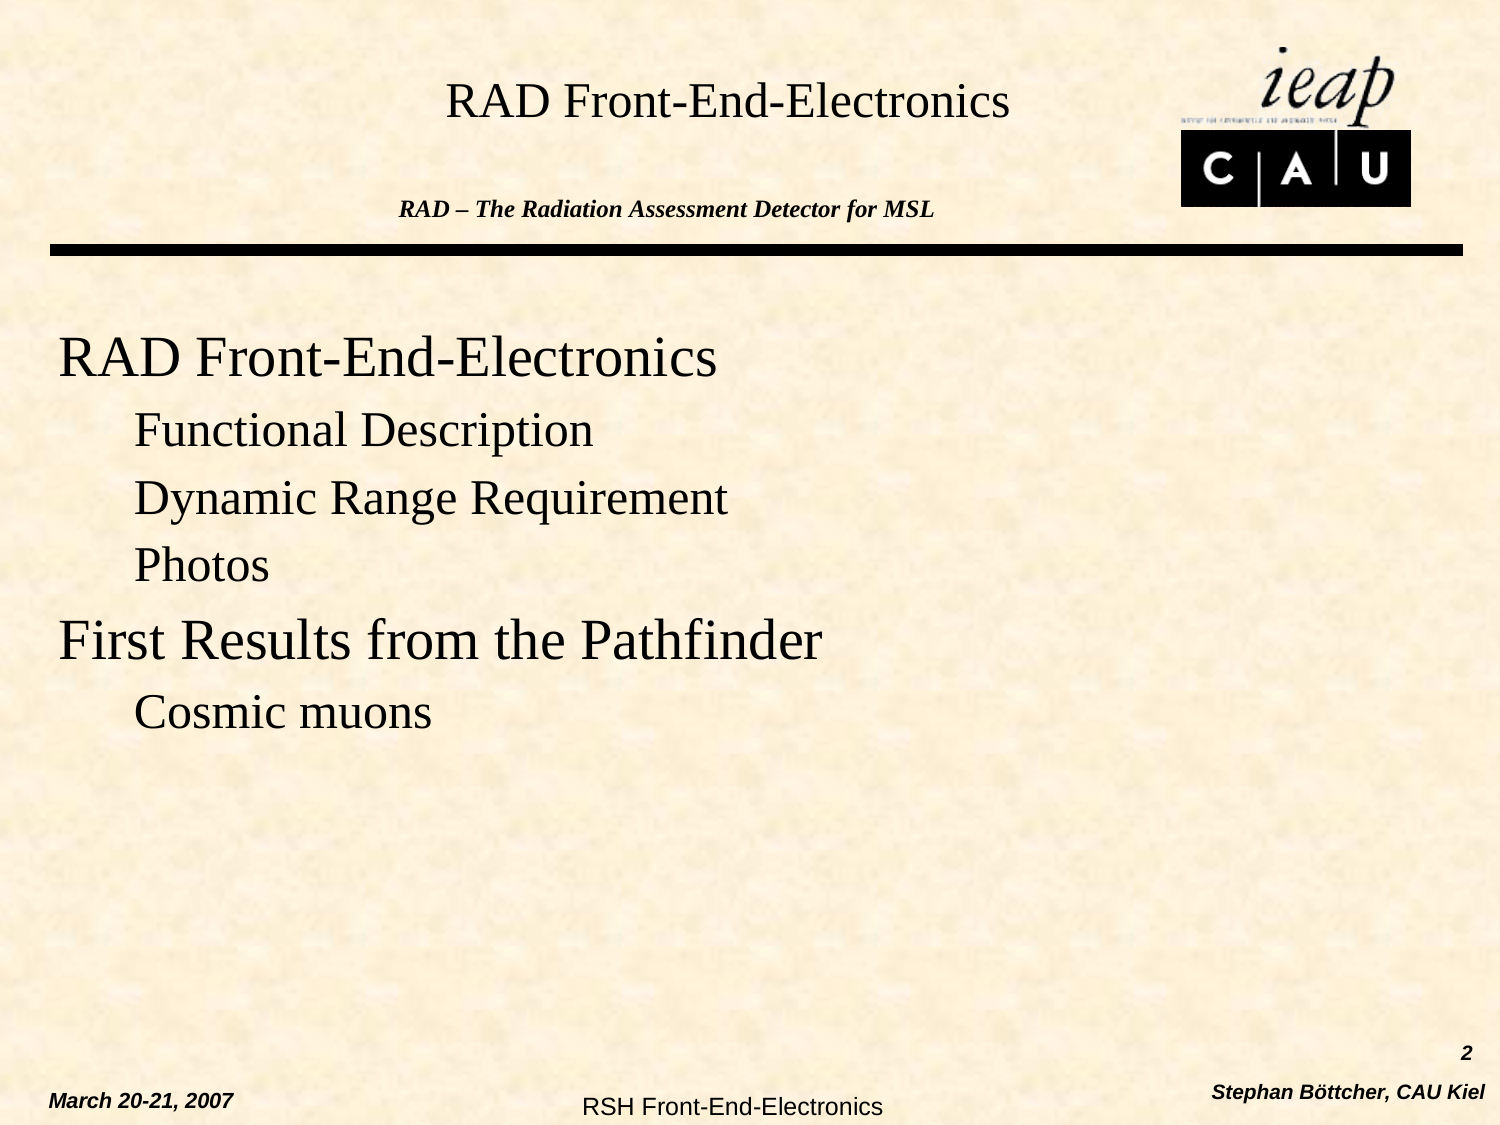

# RAD Front-End-Electronics
RAD Front-End-Electronics
Functional Description
Dynamic Range Requirement
Photos
First Results from the Pathfinder
Cosmic muons
2
March 20, 2007
RSH Front-End-Electronics